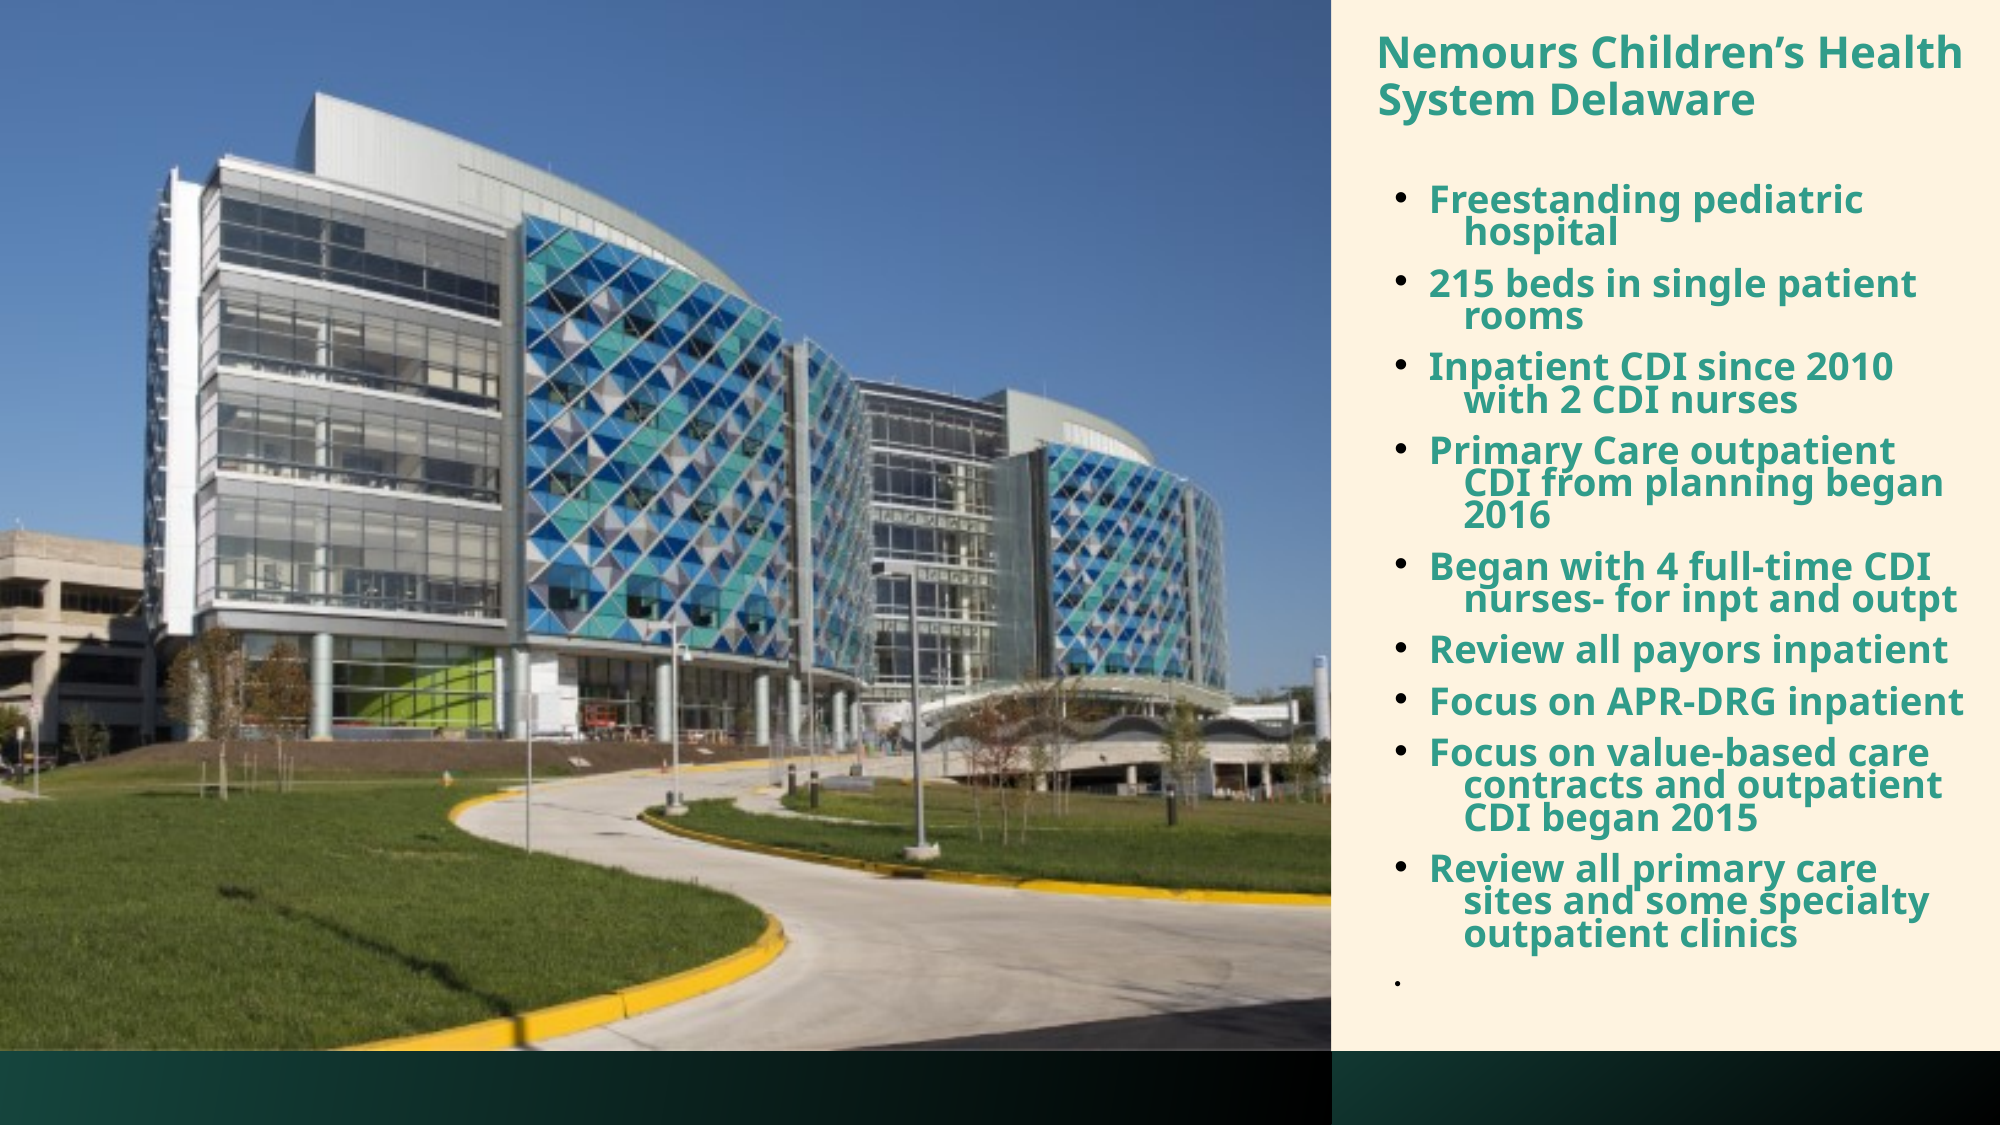

# Nemours Children’s Health System Delaware
Freestanding pediatric hospital
215 beds in single patient rooms
Inpatient CDI since 2010 with 2 CDI nurses
Primary Care outpatient CDI from planning began 2016
Began with 4 full-time CDI nurses- for inpt and outpt
Review all payors inpatient
Focus on APR-DRG inpatient
Focus on value-based care contracts and outpatient CDI began 2015
Review all primary care sites and some specialty outpatient clinics